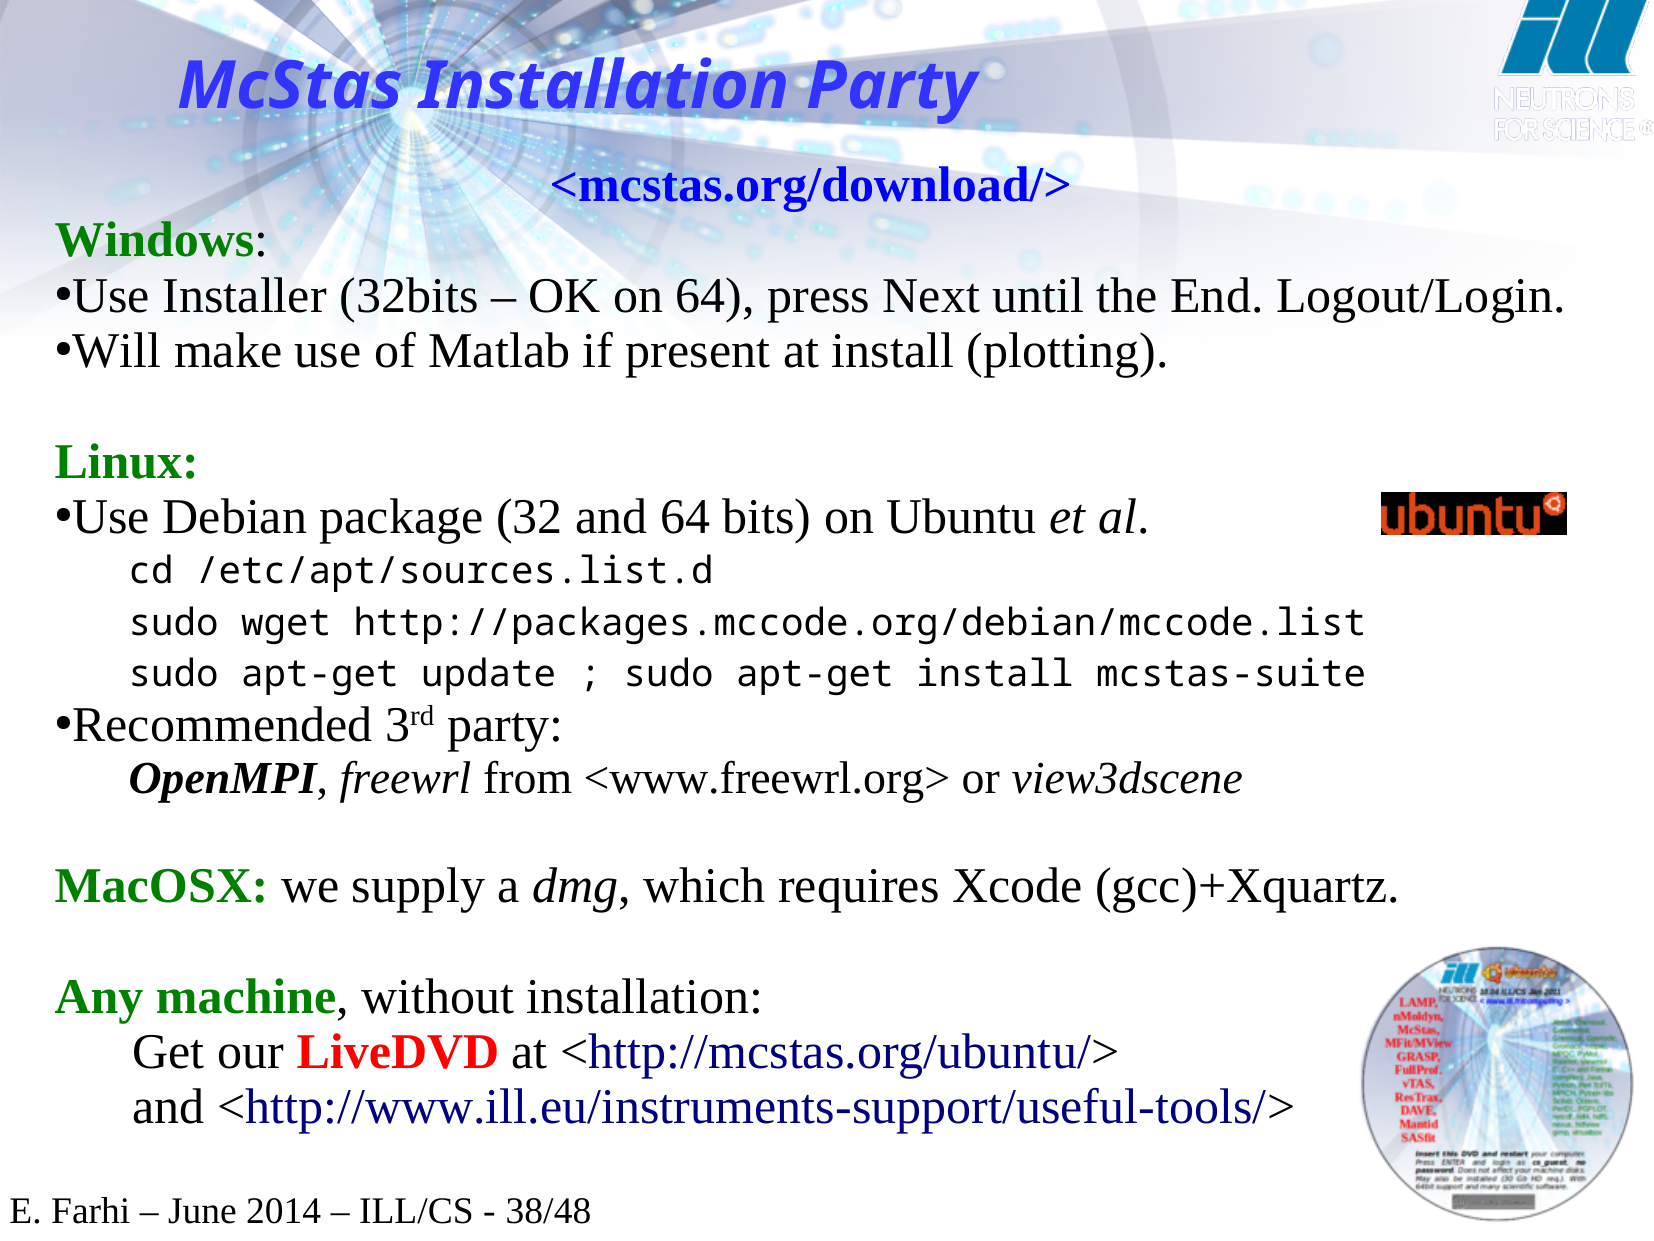

McStas Installation Party
<mcstas.org/download/>
Windows:
Use Installer (32bits – OK on 64), press Next until the End. Logout/Login.
Will make use of Matlab if present at install (plotting).
Linux:
Use Debian package (32 and 64 bits) on Ubuntu et al.
cd /etc/apt/sources.list.d
sudo wget http://packages.mccode.org/debian/mccode.list
sudo apt-get update ; sudo apt-get install mcstas-suite
Recommended 3rd party:
OpenMPI, freewrl from <www.freewrl.org> or view3dscene
MacOSX: we supply a dmg, which requires Xcode (gcc)+Xquartz.
Any machine, without installation:
Get our LiveDVD at <http://mcstas.org/ubuntu/>
and <http://www.ill.eu/instruments-support/useful-tools/>